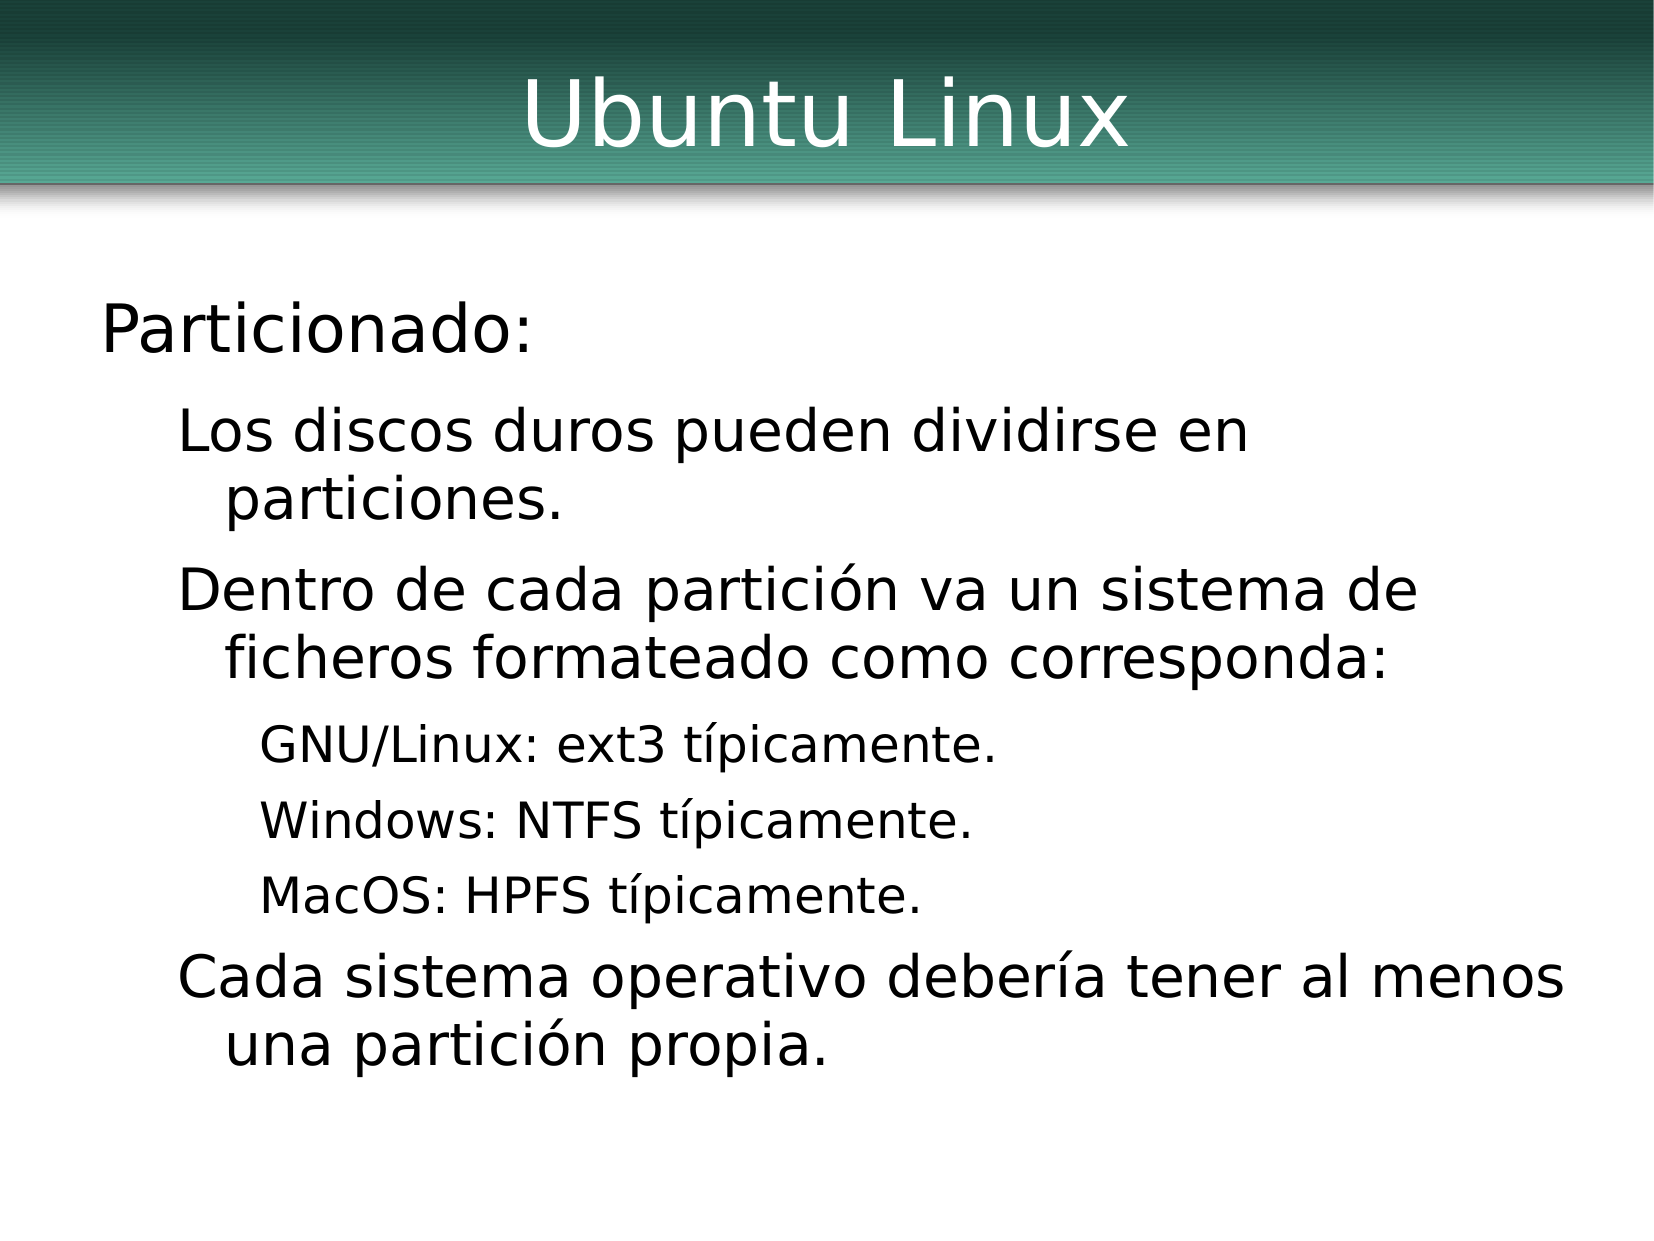

# Ubuntu Linux
Particionado:
Los discos duros pueden dividirse en particiones.
Dentro de cada partición va un sistema de ficheros formateado como corresponda:
GNU/Linux: ext3 típicamente.
Windows: NTFS típicamente.
MacOS: HPFS típicamente.
Cada sistema operativo debería tener al menos una partición propia.